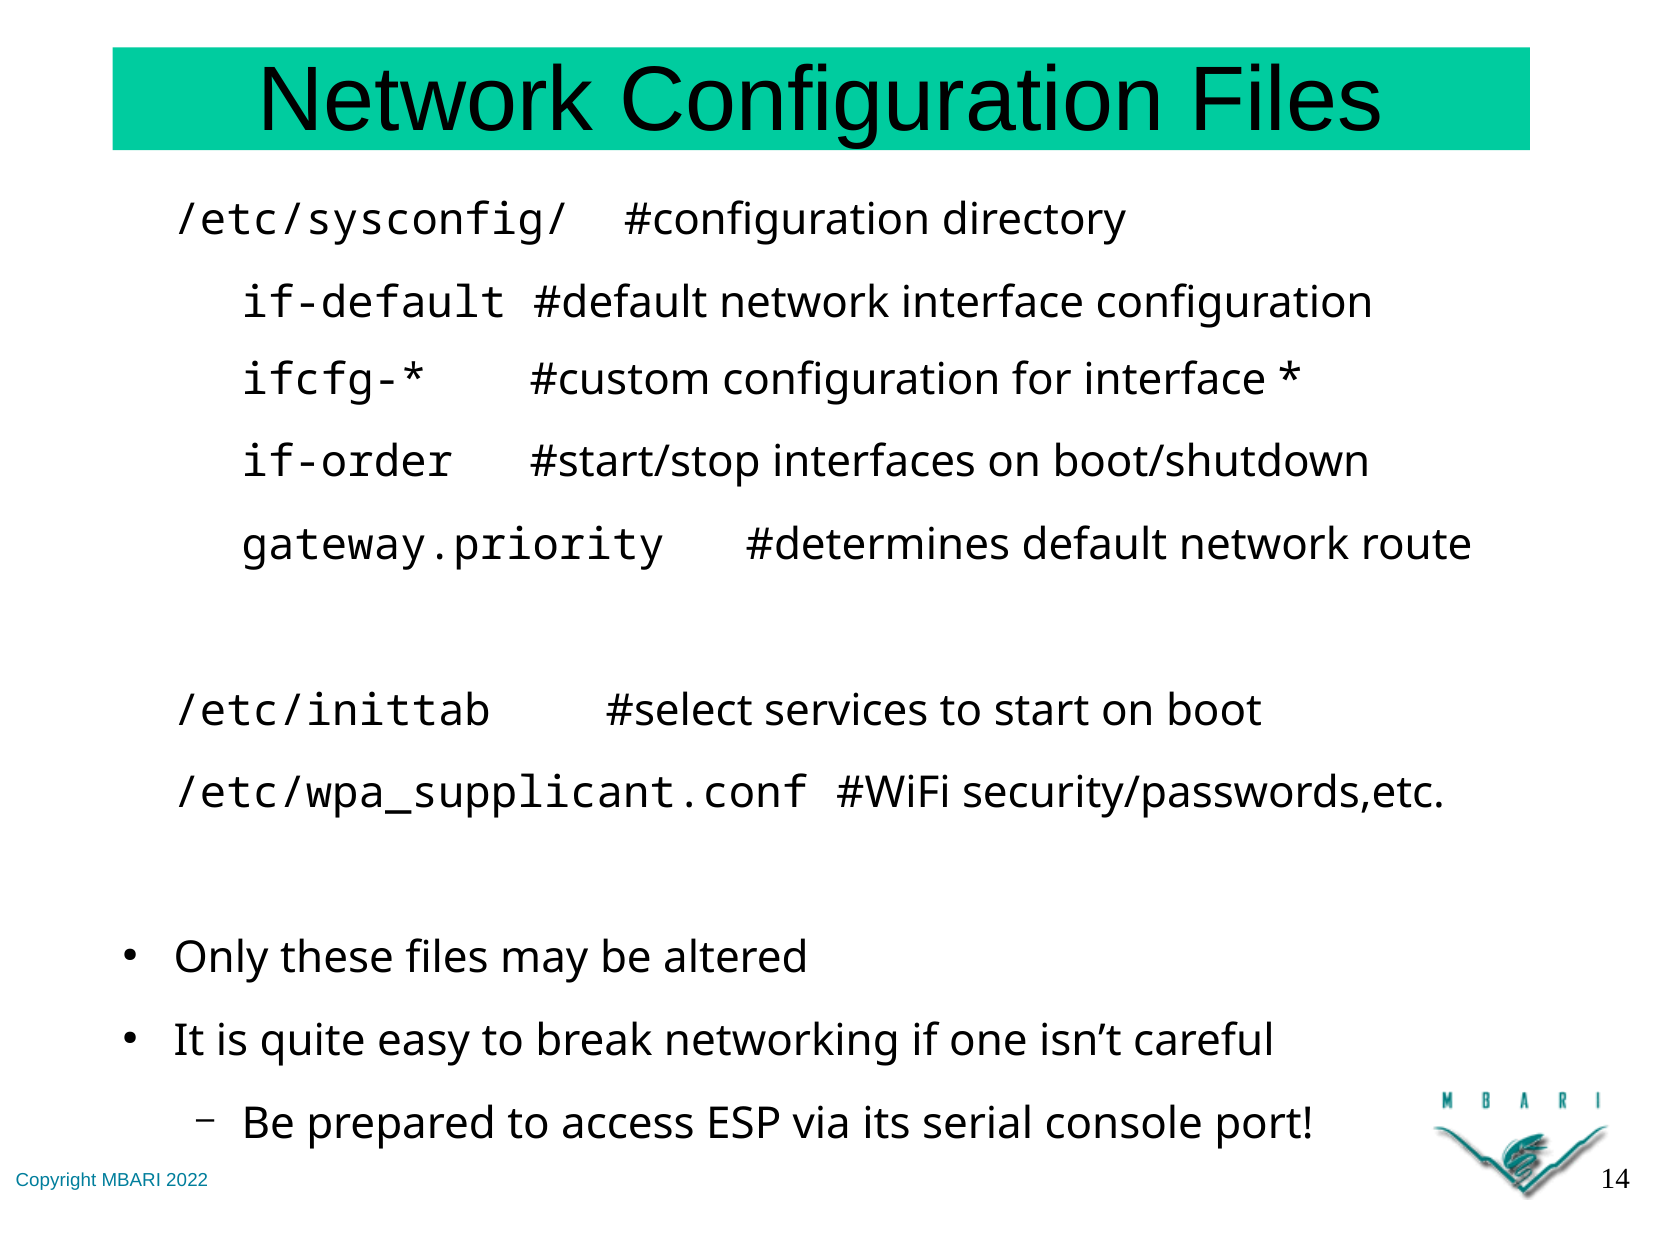

# Network Configuration Files
/etc/sysconfig/ #configuration directory
if-default #default network interface configuration
ifcfg-* 	#custom configuration for interface *
if-order 	#start/stop interfaces on boot/shutdown
gateway.priority 	#determines default network route
/etc/inittab 				#select services to start on boot
/etc/wpa_supplicant.conf #WiFi security/passwords,etc.
Only these files may be altered
It is quite easy to break networking if one isn’t careful
Be prepared to access ESP via its serial console port!